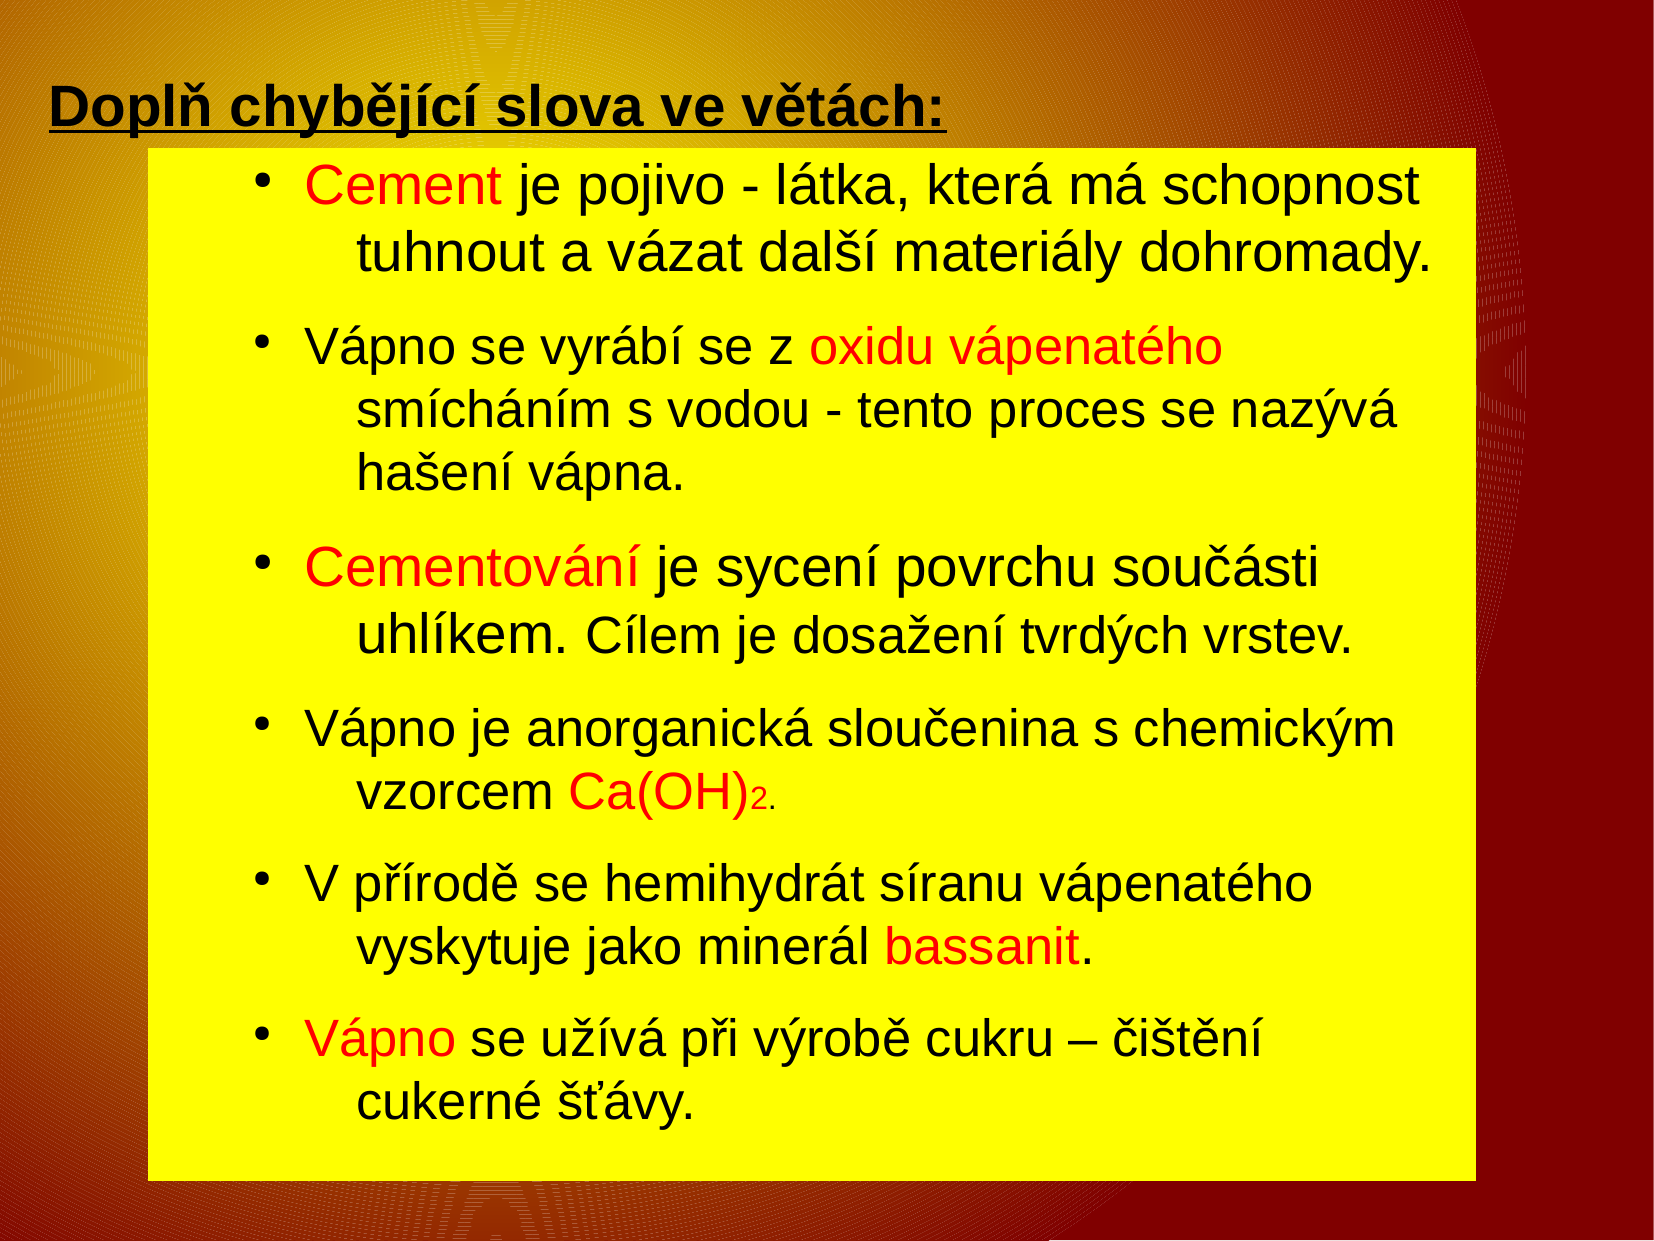

# Doplň chybějící slova ve větách:
Cement je pojivo - látka, která má schopnost tuhnout a vázat další materiály dohromady.
Vápno se vyrábí se z oxidu vápenatého smícháním s vodou - tento proces se nazývá hašení vápna.
Cementování je sycení povrchu součásti uhlíkem. Cílem je dosažení tvrdých vrstev.
Vápno je anorganická sloučenina s chemickým vzorcem Ca(OH)2.
V přírodě se hemihydrát síranu vápenatého vyskytuje jako minerál bassanit.
Vápno se užívá při výrobě cukru – čištění cukerné šťávy.